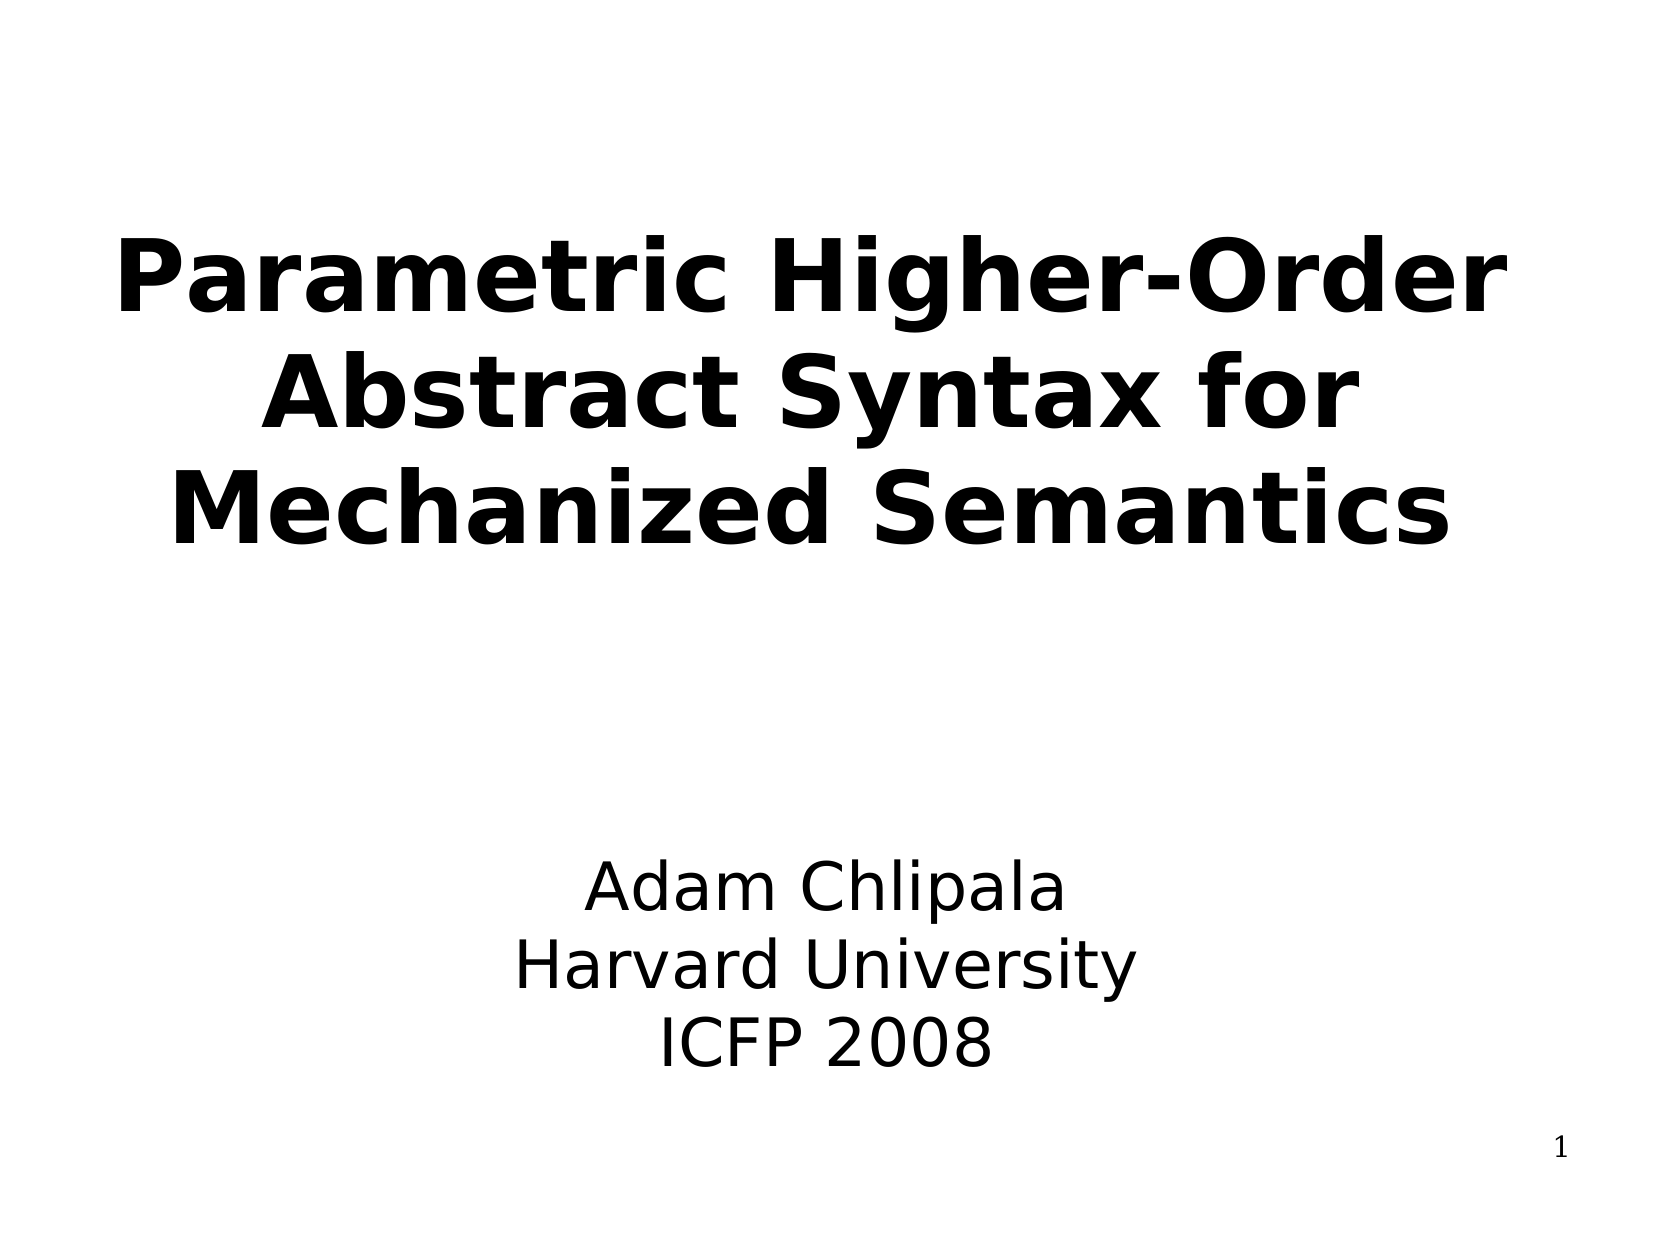

Parametric Higher-Order Abstract Syntax for Mechanized Semantics
Adam Chlipala
Harvard University
ICFP 2008
1